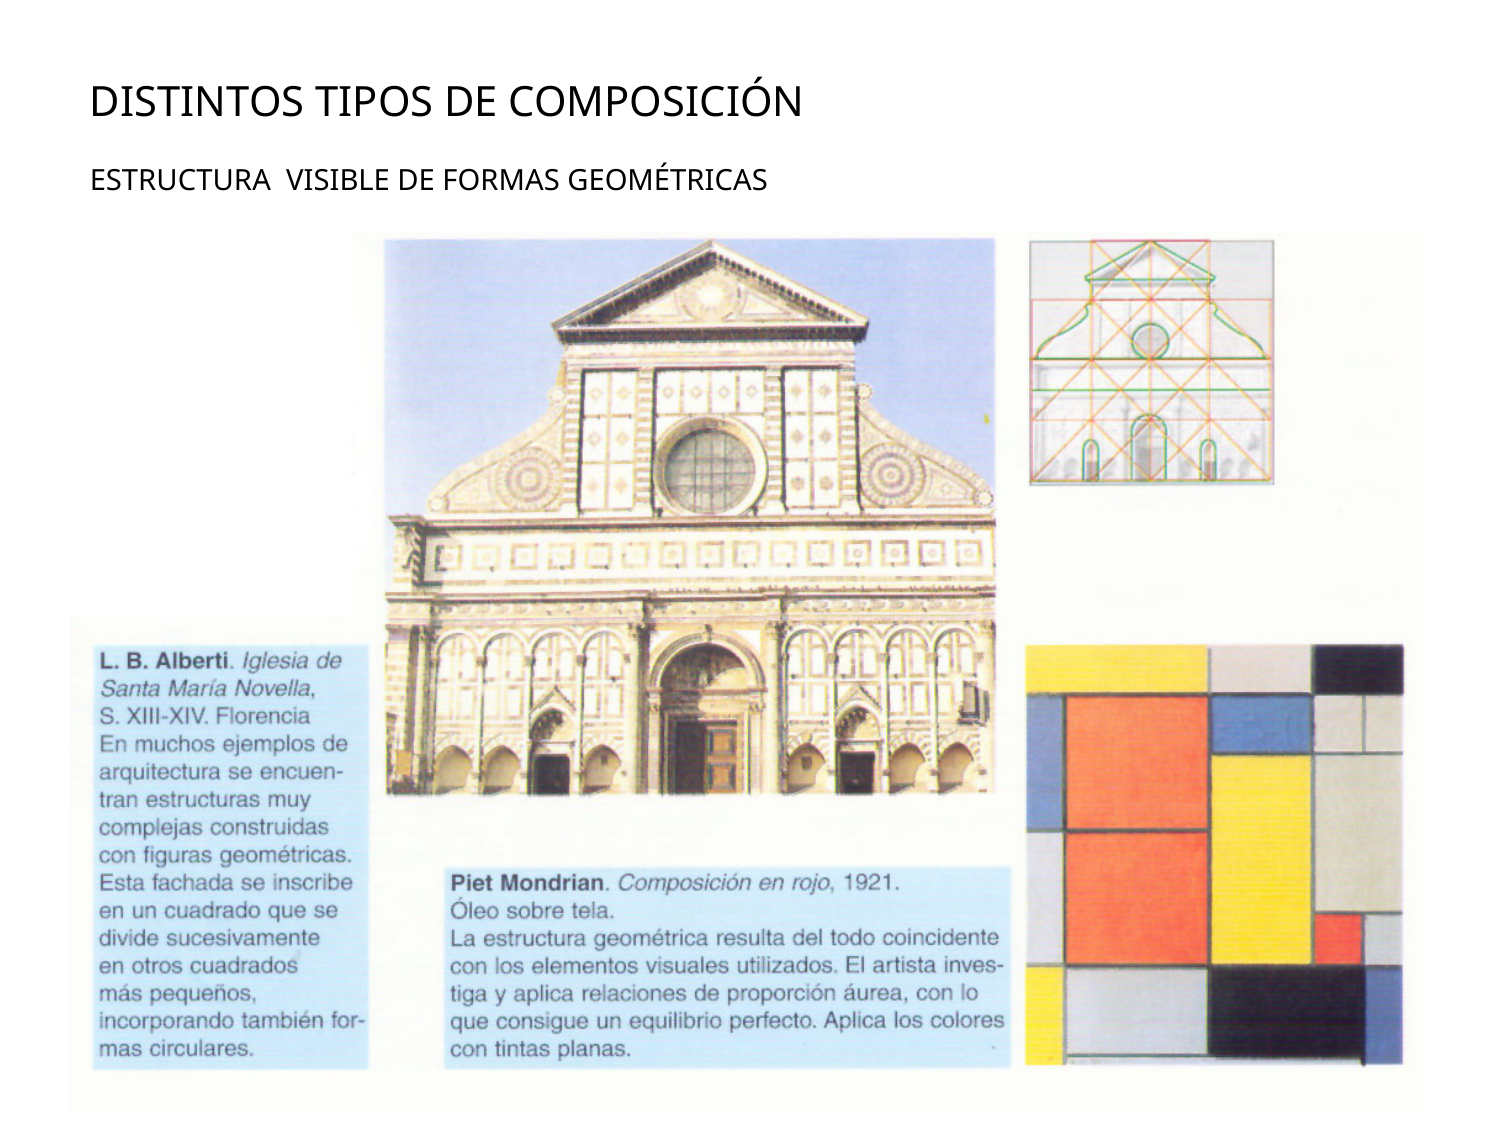

DISTINTOS TIPOS DE COMPOSICIÓN
ESTRUCTURA VISIBLE DE FORMAS GEOMÉTRICAS